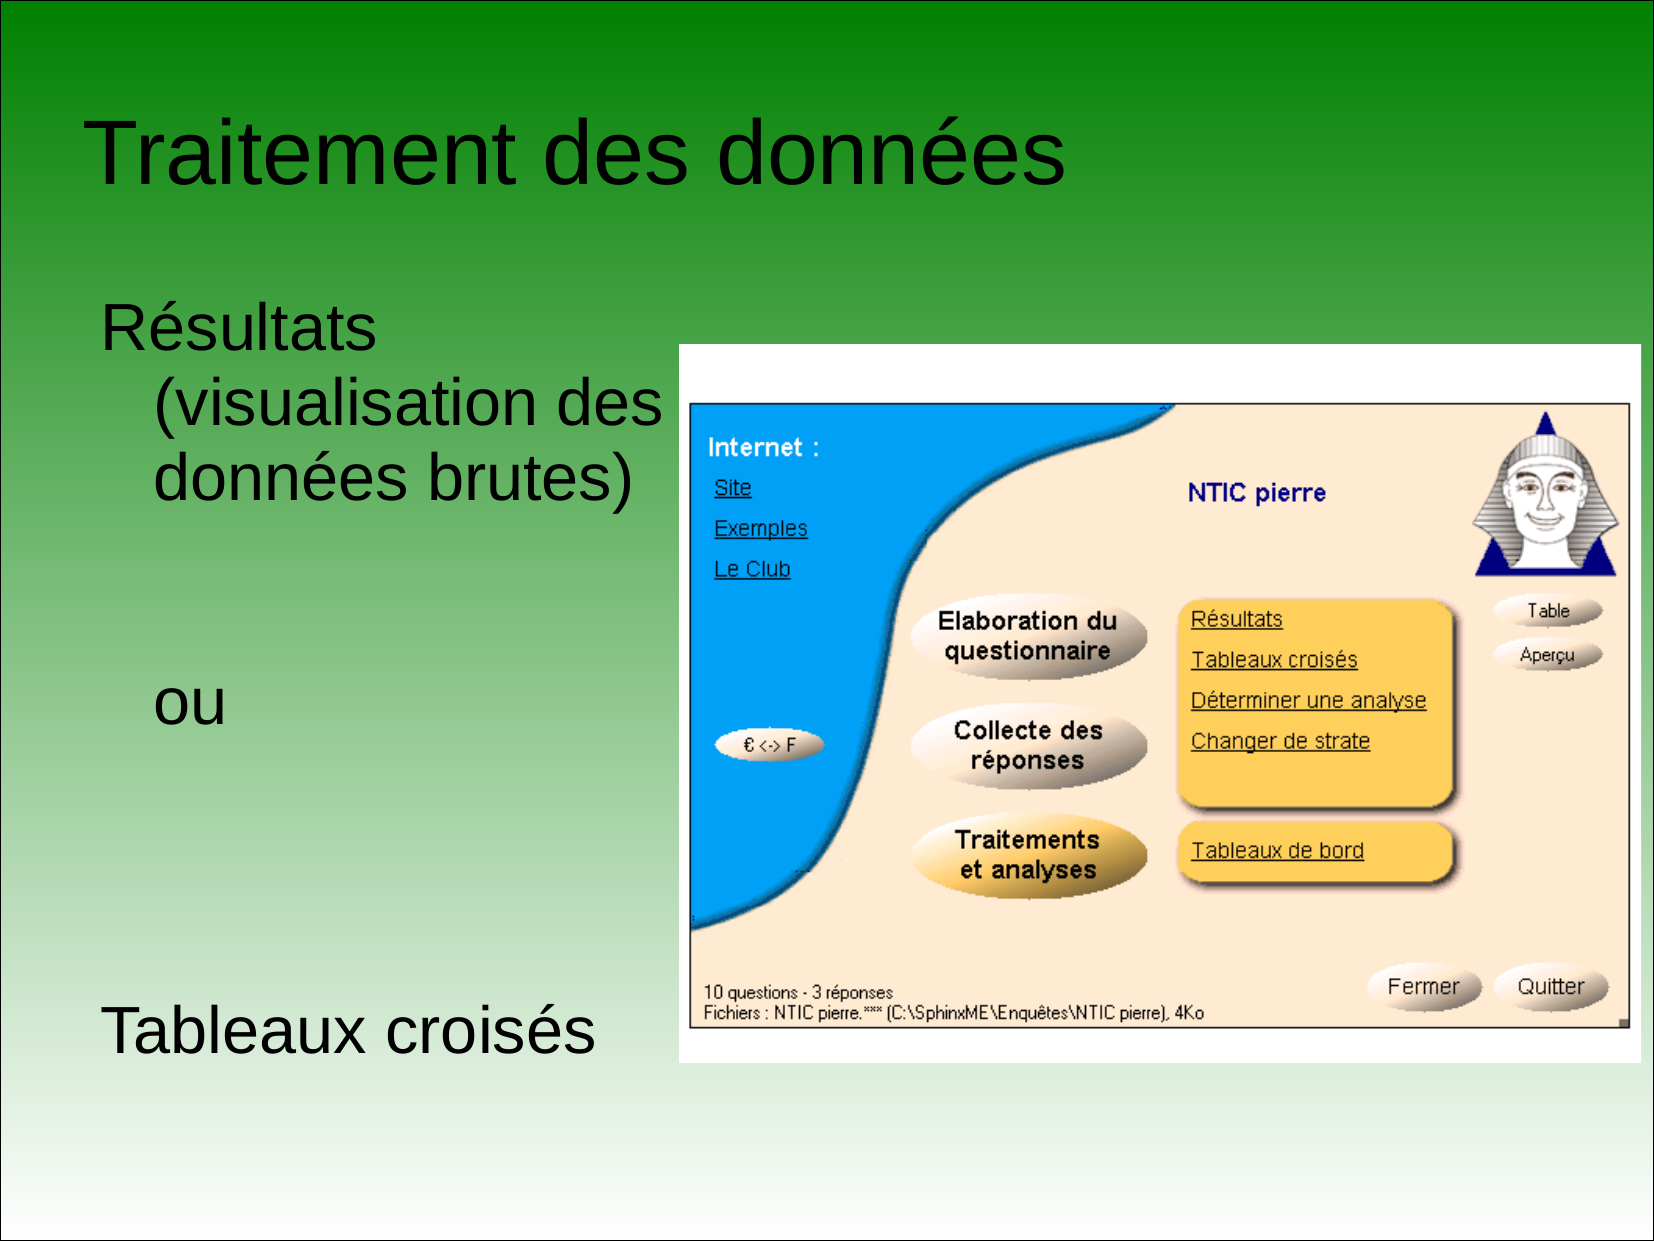

# Traitement des données
Résultats (visualisation des données brutes)
ou
Tableaux croisés